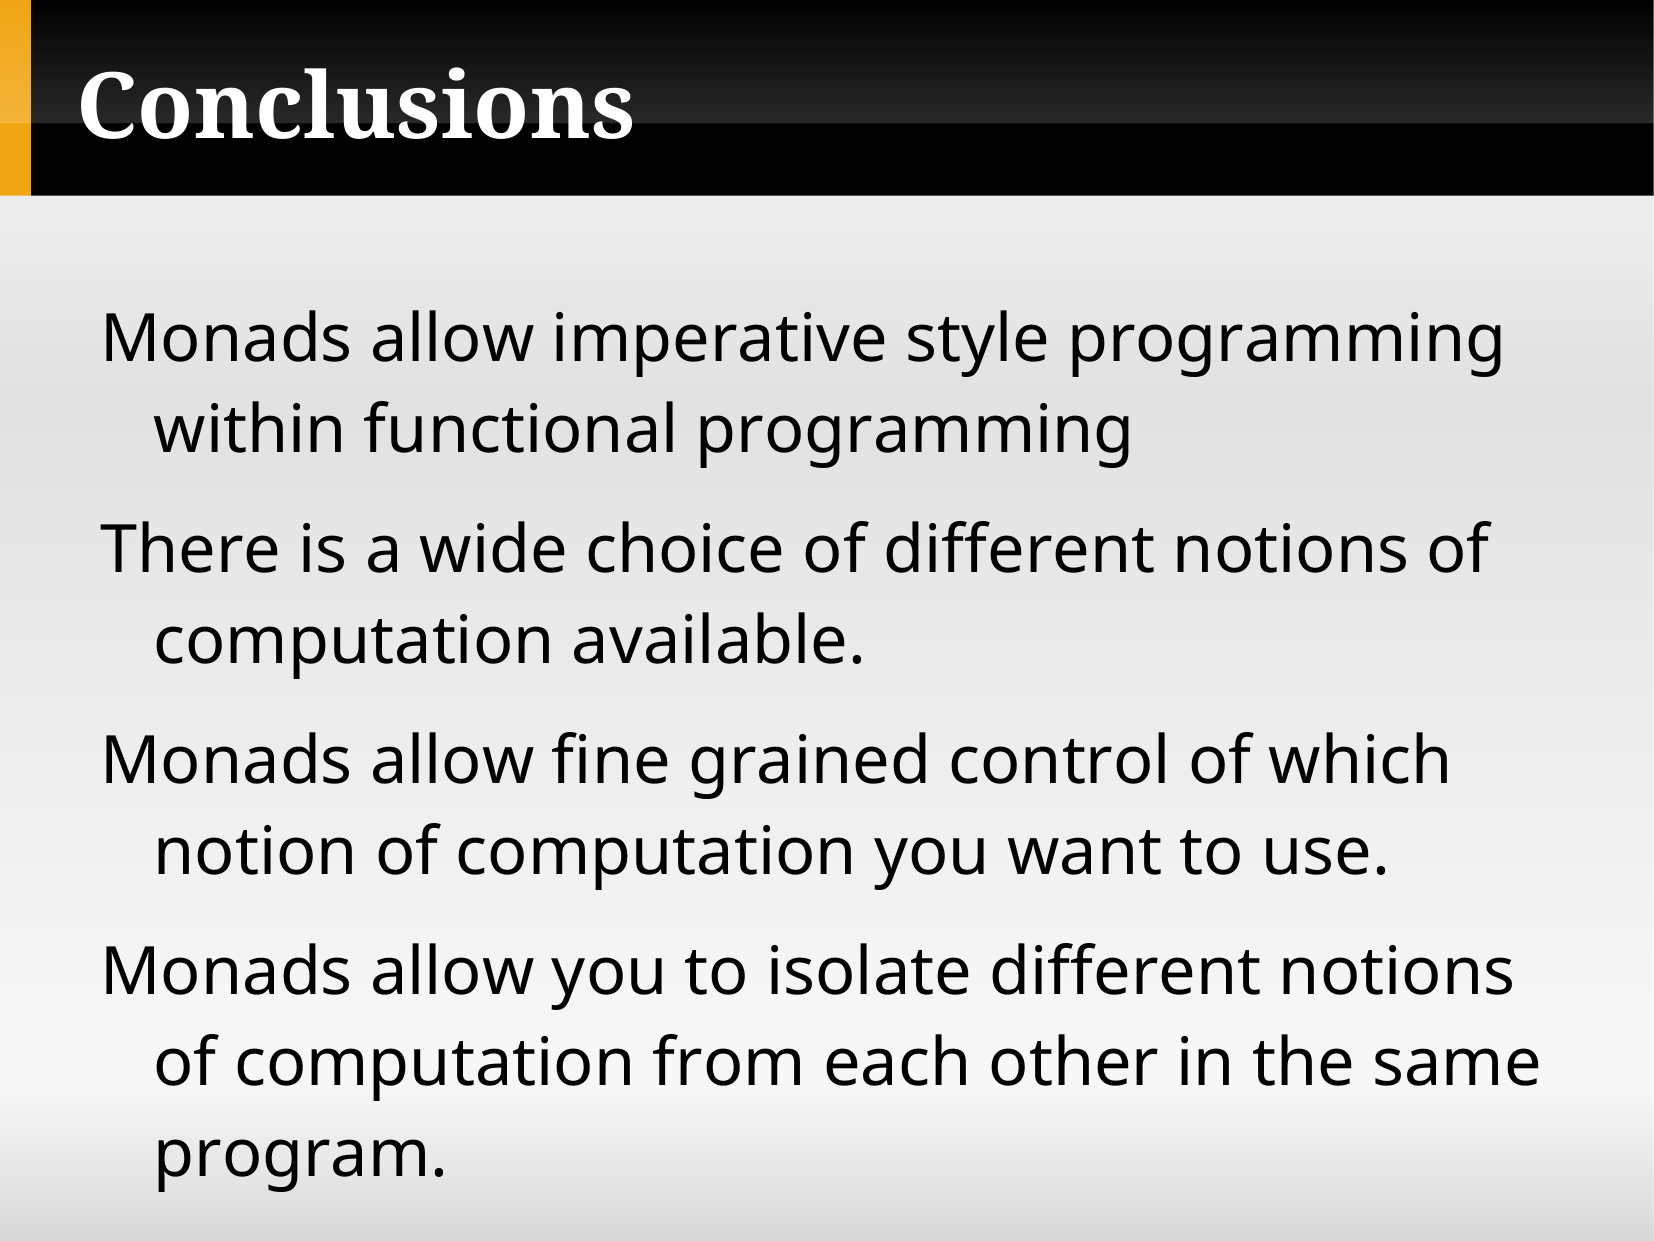

# Conclusions
Monads allow imperative style programming within functional programming
There is a wide choice of different notions of computation available.
Monads allow fine grained control of which notion of computation you want to use.
Monads allow you to isolate different notions of computation from each other in the same program.